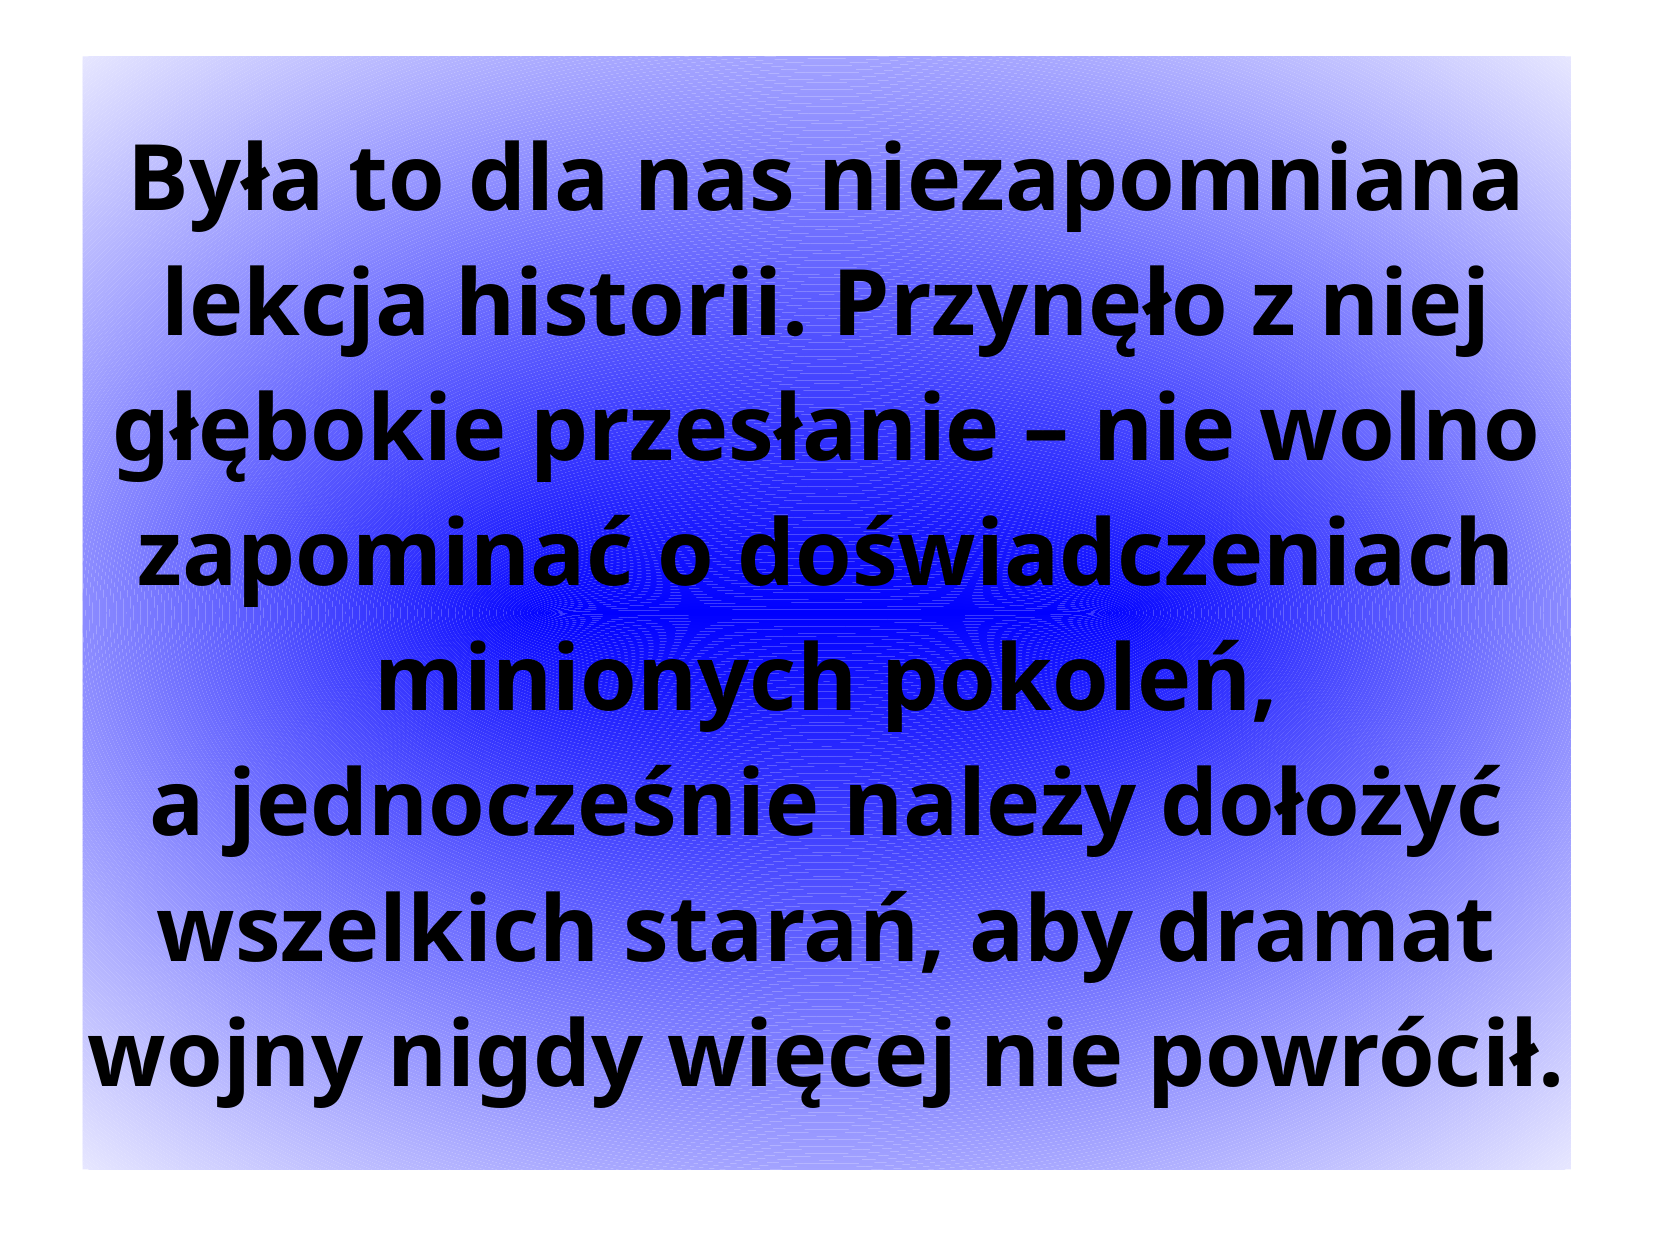

# Była to dla nas niezapomniana lekcja historii. Przynęło z niej głębokie przesłanie – nie wolno zapominać o doświadczeniach minionych pokoleń, a jednocześnie należy dołożyć wszelkich starań, aby dramat wojny nigdy więcej nie powrócił.